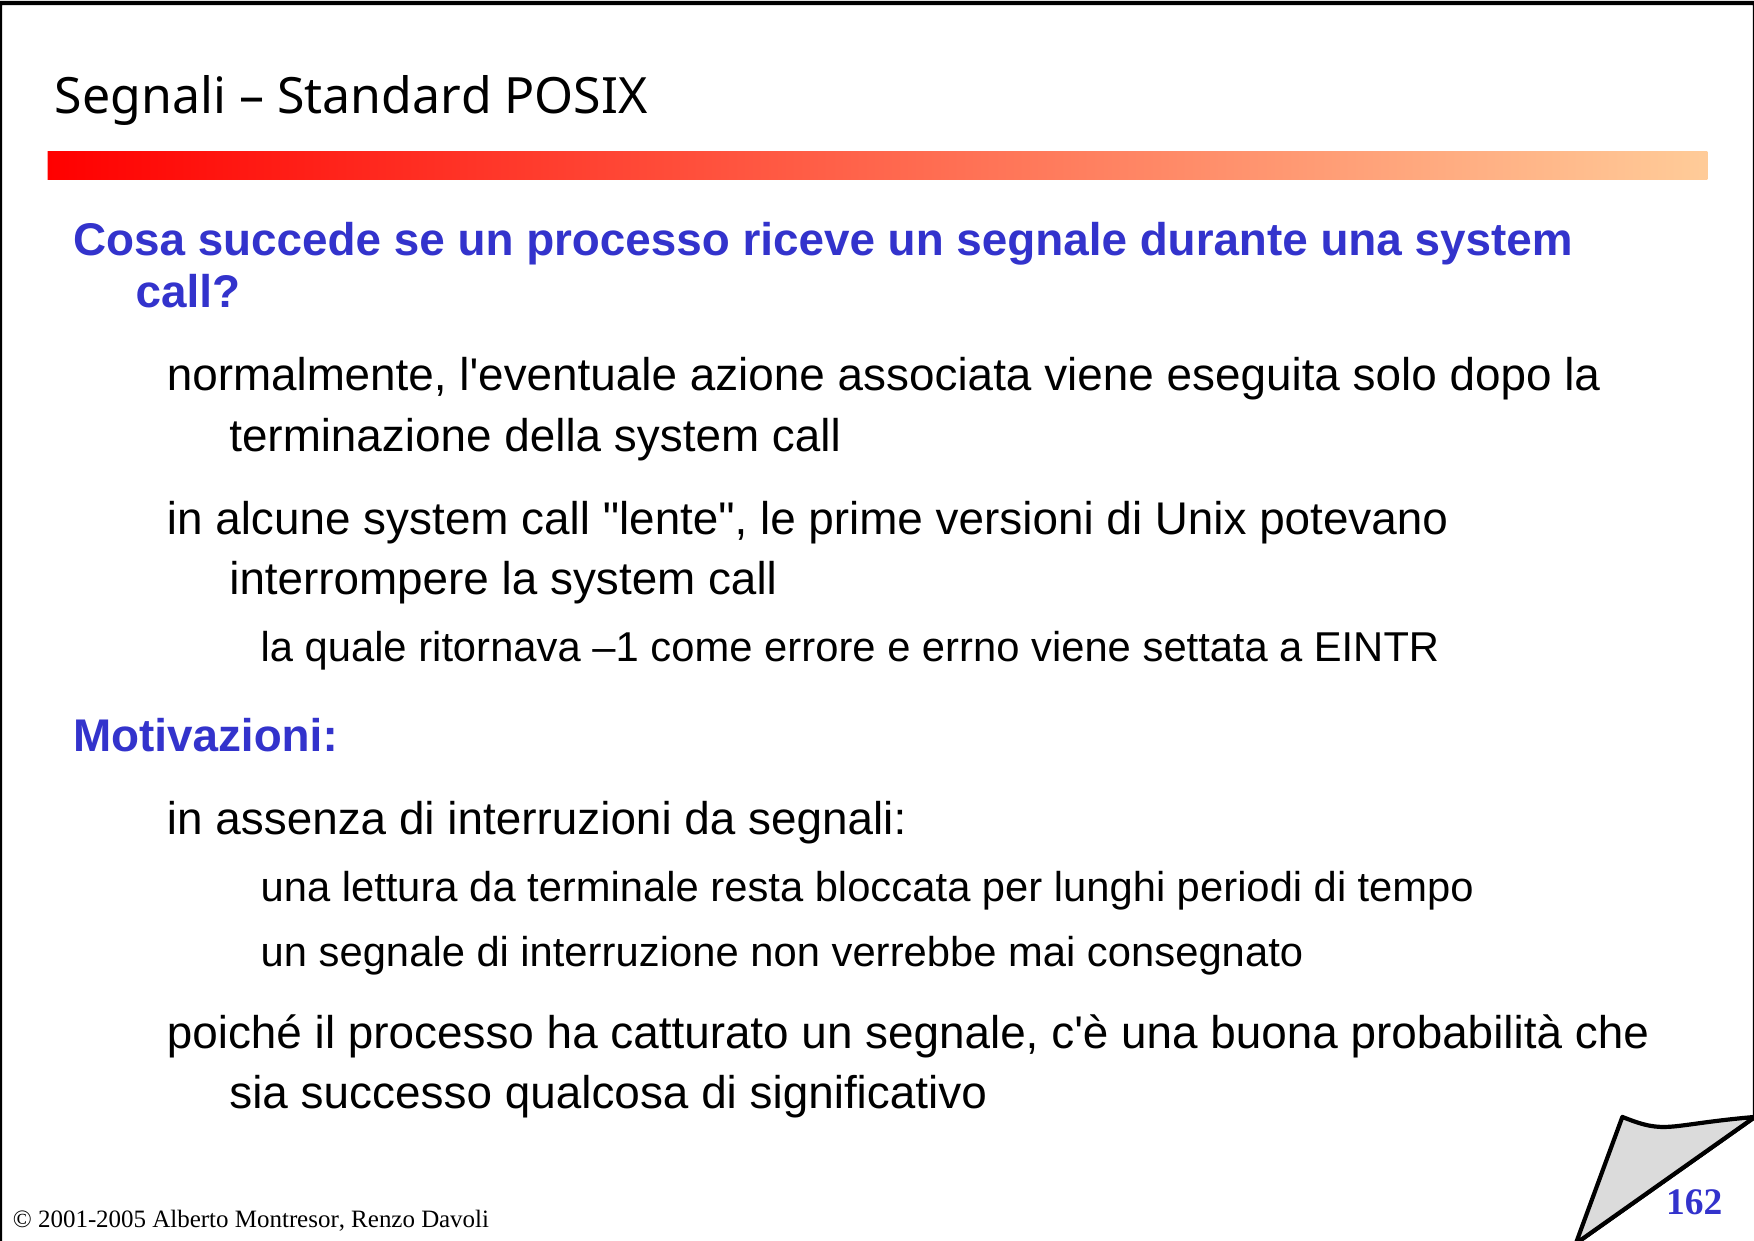

# Segnali – Standard POSIX
Cosa succede se un processo riceve un segnale durante una system call?
normalmente, l'eventuale azione associata viene eseguita solo dopo la terminazione della system call
in alcune system call "lente", le prime versioni di Unix potevano interrompere la system call
la quale ritornava –1 come errore e errno viene settata a EINTR
Motivazioni:
in assenza di interruzioni da segnali:
una lettura da terminale resta bloccata per lunghi periodi di tempo
un segnale di interruzione non verrebbe mai consegnato
poiché il processo ha catturato un segnale, c'è una buona probabilità che sia successo qualcosa di significativo